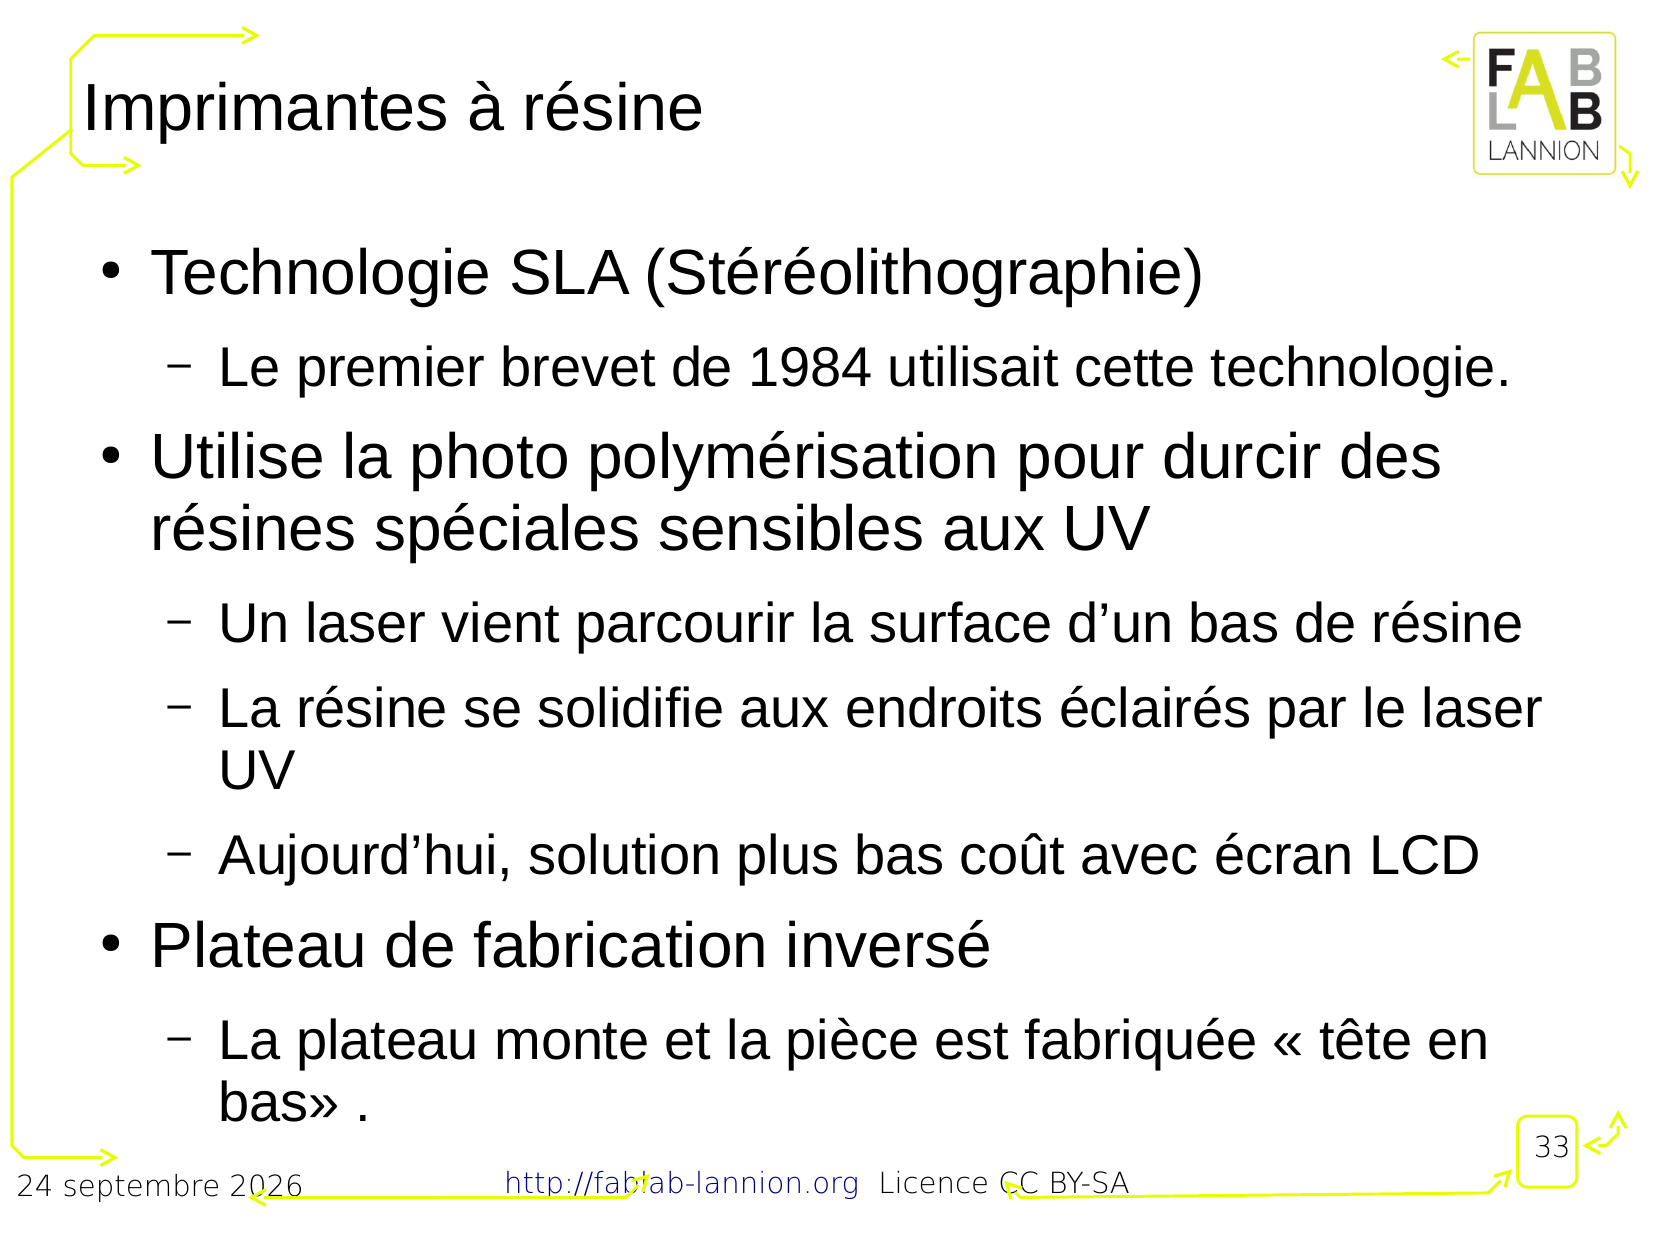

# Imprimantes à résine
Technologie SLA (Stéréolithographie)
Le premier brevet de 1984 utilisait cette technologie.
Utilise la photo polymérisation pour durcir des résines spéciales sensibles aux UV
Un laser vient parcourir la surface d’un bas de résine
La résine se solidifie aux endroits éclairés par le laser UV
Aujourd’hui, solution plus bas coût avec écran LCD
Plateau de fabrication inversé
La plateau monte et la pièce est fabriquée « tête en bas» .
33